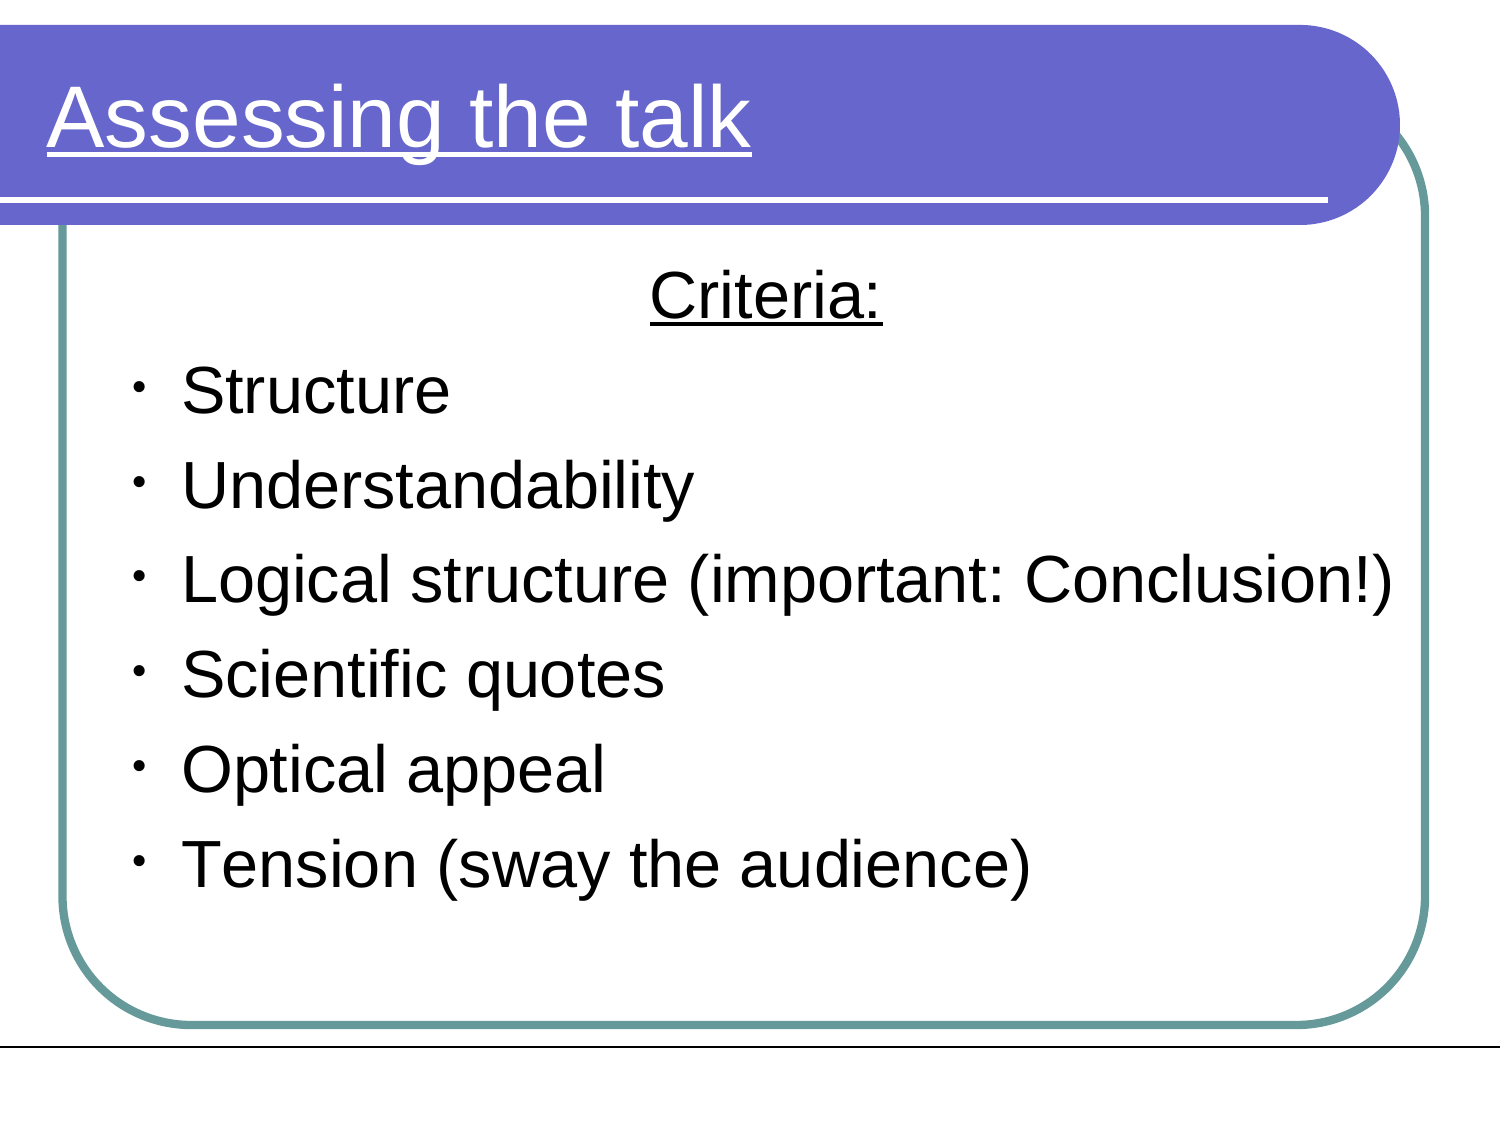

# Assessing the talk
Criteria:
Structure
Understandability
Logical structure (important: Conclusion!)
Scientific quotes
Optical appeal
Tension (sway the audience)